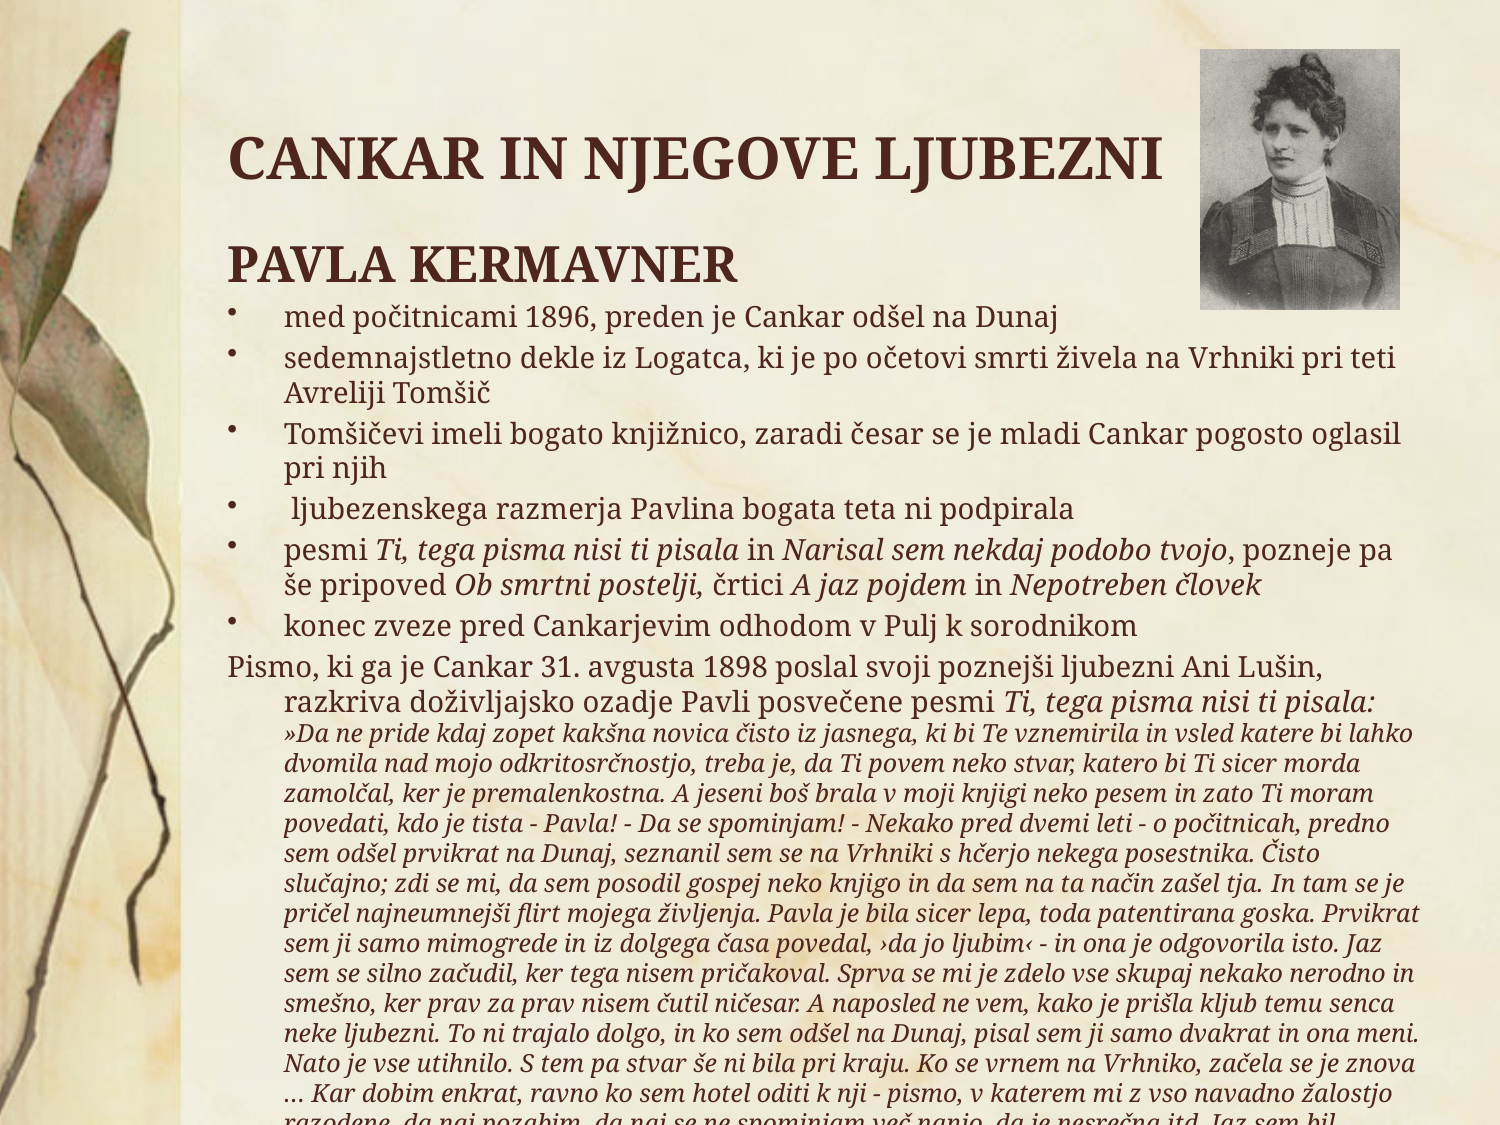

# CANKAR IN NJEGOVE LJUBEZNI
PAVLA KERMAVNER
med počitnicami 1896, preden je Cankar odšel na Dunaj
sedemnajstletno dekle iz Logatca, ki je po očetovi smrti živela na Vrhniki pri teti Avreliji Tomšič
Tomšičevi imeli bogato knjižnico, zaradi česar se je mladi Cankar pogosto oglasil pri njih
 ljubezenskega razmerja Pavlina bogata teta ni podpirala
pesmi Ti, tega pisma nisi ti pisala in Narisal sem nekdaj podobo tvojo, pozneje pa še pripoved Ob smrtni postelji, črtici A jaz pojdem in Nepotreben človek
konec zveze pred Cankarjevim odhodom v Pulj k sorodnikom
Pismo, ki ga je Cankar 31. avgusta 1898 poslal svoji poznejši ljubezni Ani Lušin, razkriva doživljajsko ozadje Pavli posvečene pesmi Ti, tega pisma nisi ti pisala: »Da ne pride kdaj zopet kakšna novica čisto iz jasnega, ki bi Te vznemirila in vsled katere bi lahko dvomila nad mojo odkritosrčnostjo, treba je, da Ti povem neko stvar, katero bi Ti sicer morda zamolčal, ker je premalenkostna. A jeseni boš brala v moji knjigi neko pesem in zato Ti moram povedati, kdo je tista - Pavla! - Da se spominjam! - Nekako pred dvemi leti - o počitnicah, predno sem odšel prvikrat na Dunaj, seznanil sem se na Vrhniki s hčerjo nekega posestnika. Čisto slučajno; zdi se mi, da sem posodil gospej neko knjigo in da sem na ta način zašel tja. In tam se je pričel najneumnejši flirt mojega življenja. Pavla je bila sicer lepa, toda patentirana goska. Prvikrat sem ji samo mimogrede in iz dolgega časa povedal, ›da jo ljubim‹ - in ona je odgovorila isto. Jaz sem se silno začudil, ker tega nisem pričakoval. Sprva se mi je zdelo vse skupaj nekako nerodno in smešno, ker prav za prav nisem čutil ničesar. A naposled ne vem, kako je prišla kljub temu senca neke ljubezni. To ni trajalo dolgo, in ko sem odšel na Dunaj, pisal sem ji samo dvakrat in ona meni. Nato je vse utihnilo. S tem pa stvar še ni bila pri kraju. Ko se vrnem na Vrhniko, začela se je znova … Kar dobim enkrat, ravno ko sem hotel oditi k nji - pismo, v katerem mi z vso navadno žalostjo razodene, da naj pozabim, da naj se ne spominjam več nanjo, da je nesrečna itd. Jaz sem bil razjarjen! Jezil me je ta smešni konec in hotel sem zvedeti, kje je vzrok. No, vzrok je bil čisto navaden. Pismo ji je diktirala njena mati, ker je bila ›in Sicht eine ausgezeichnete Partie‹. Moreš si misliti, kako sem se smejal, ko so mi to povedali, - in kako šele potem, ko se je reč razdrla! Pavla je hotela skesano ponoviti prejšnjo neumnost, meni pa se je zdelo prebedasto in poslovil sem se jako uljudno. Kaj počne zdaj, to mi ni znano …«